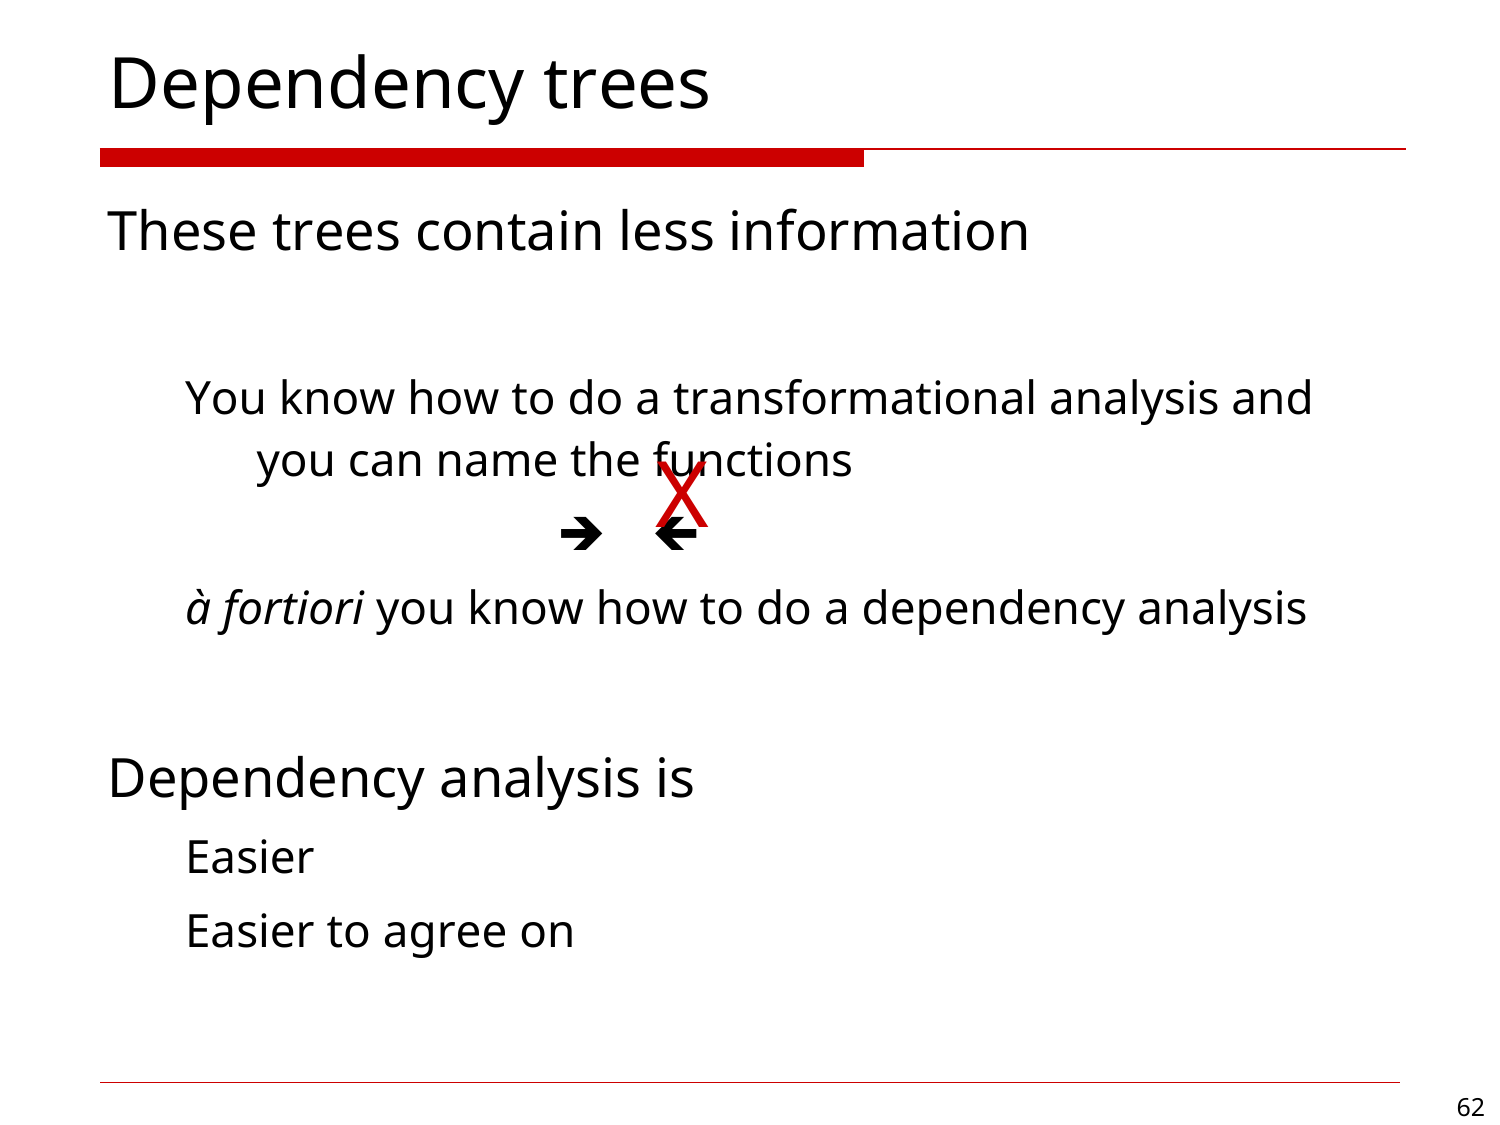

# Dependency trees
These trees contain less information
You know how to do a transformational analysis and you can name the functions
				 
à fortiori you know how to do a dependency analysis
Dependency analysis is
Easier
Easier to agree on
X
62